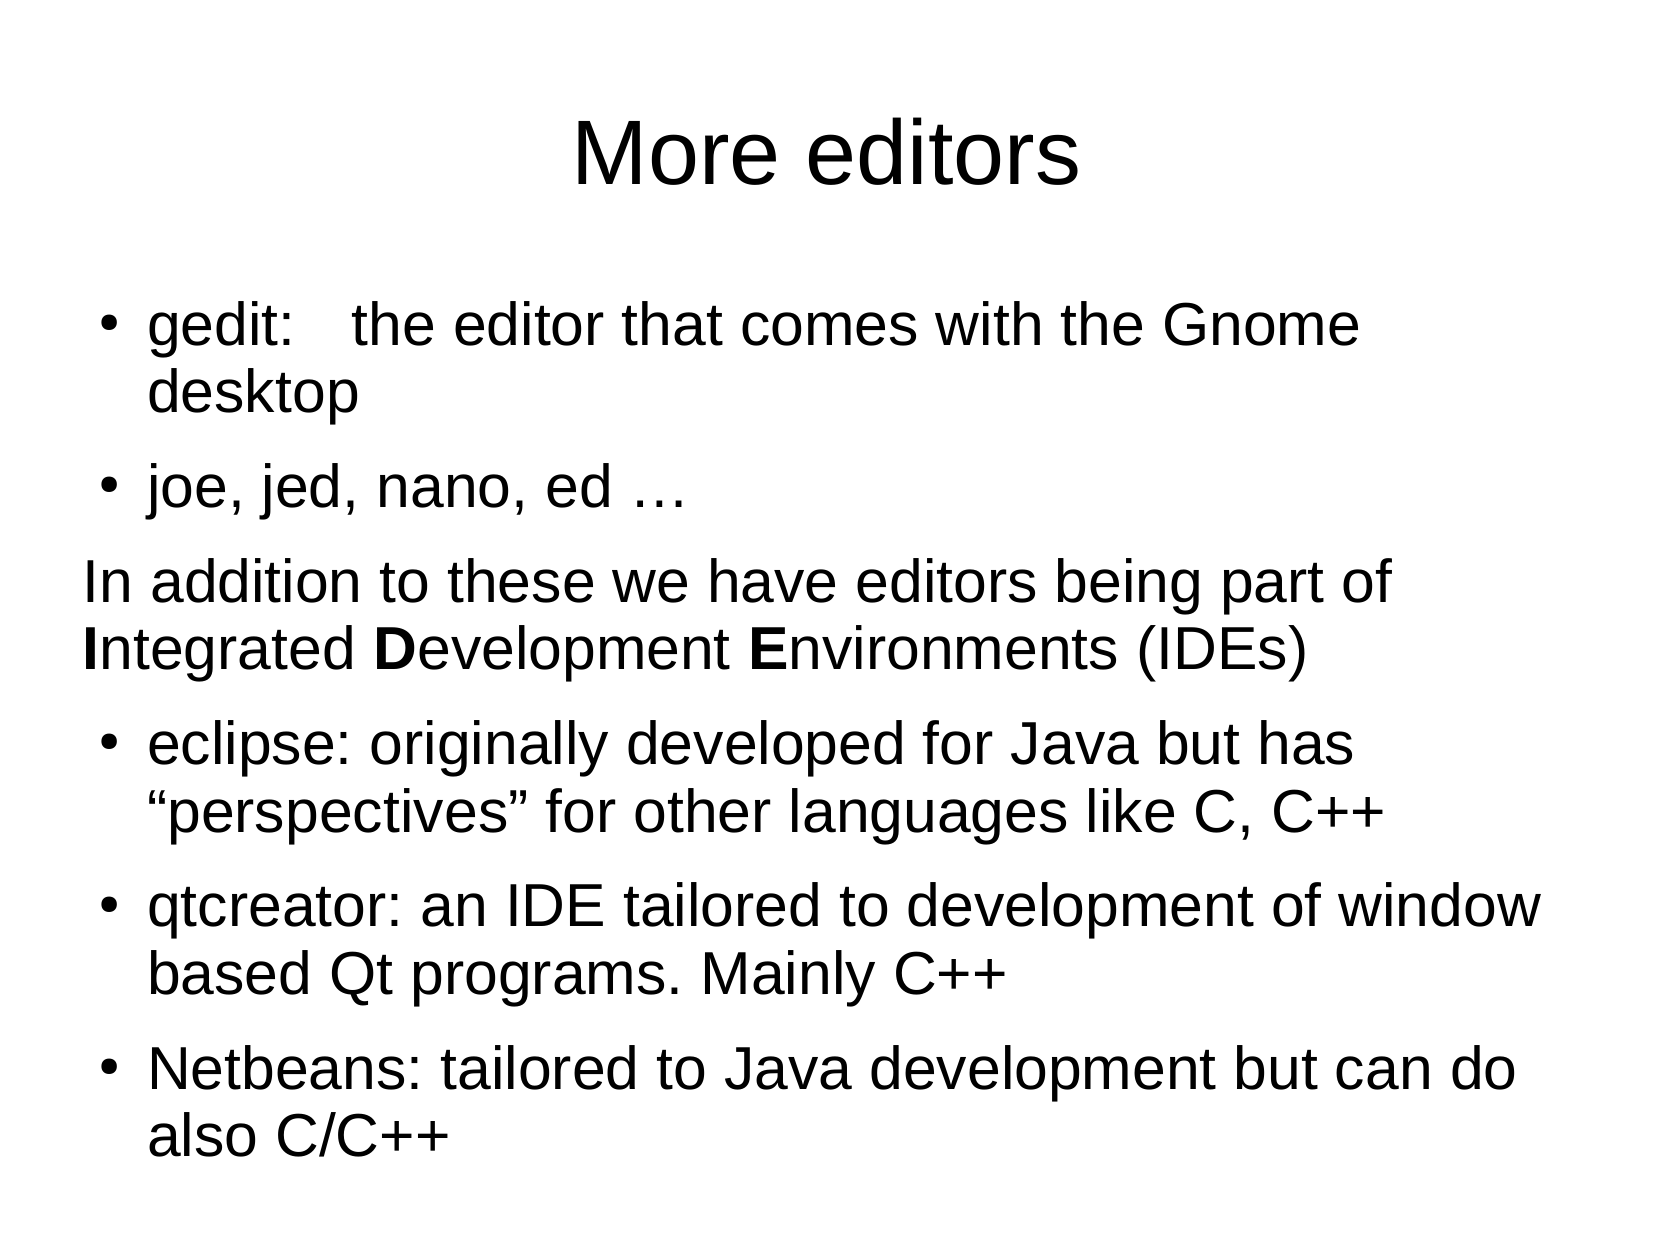

# More editors
gedit:	the editor that comes with the Gnome desktop
joe, jed, nano, ed …
In addition to these we have editors being part of Integrated Development Environments (IDEs)
eclipse: originally developed for Java but has “perspectives” for other languages like C, C++
qtcreator: an IDE tailored to development of window based Qt programs. Mainly C++
Netbeans: tailored to Java development but can do also C/C++